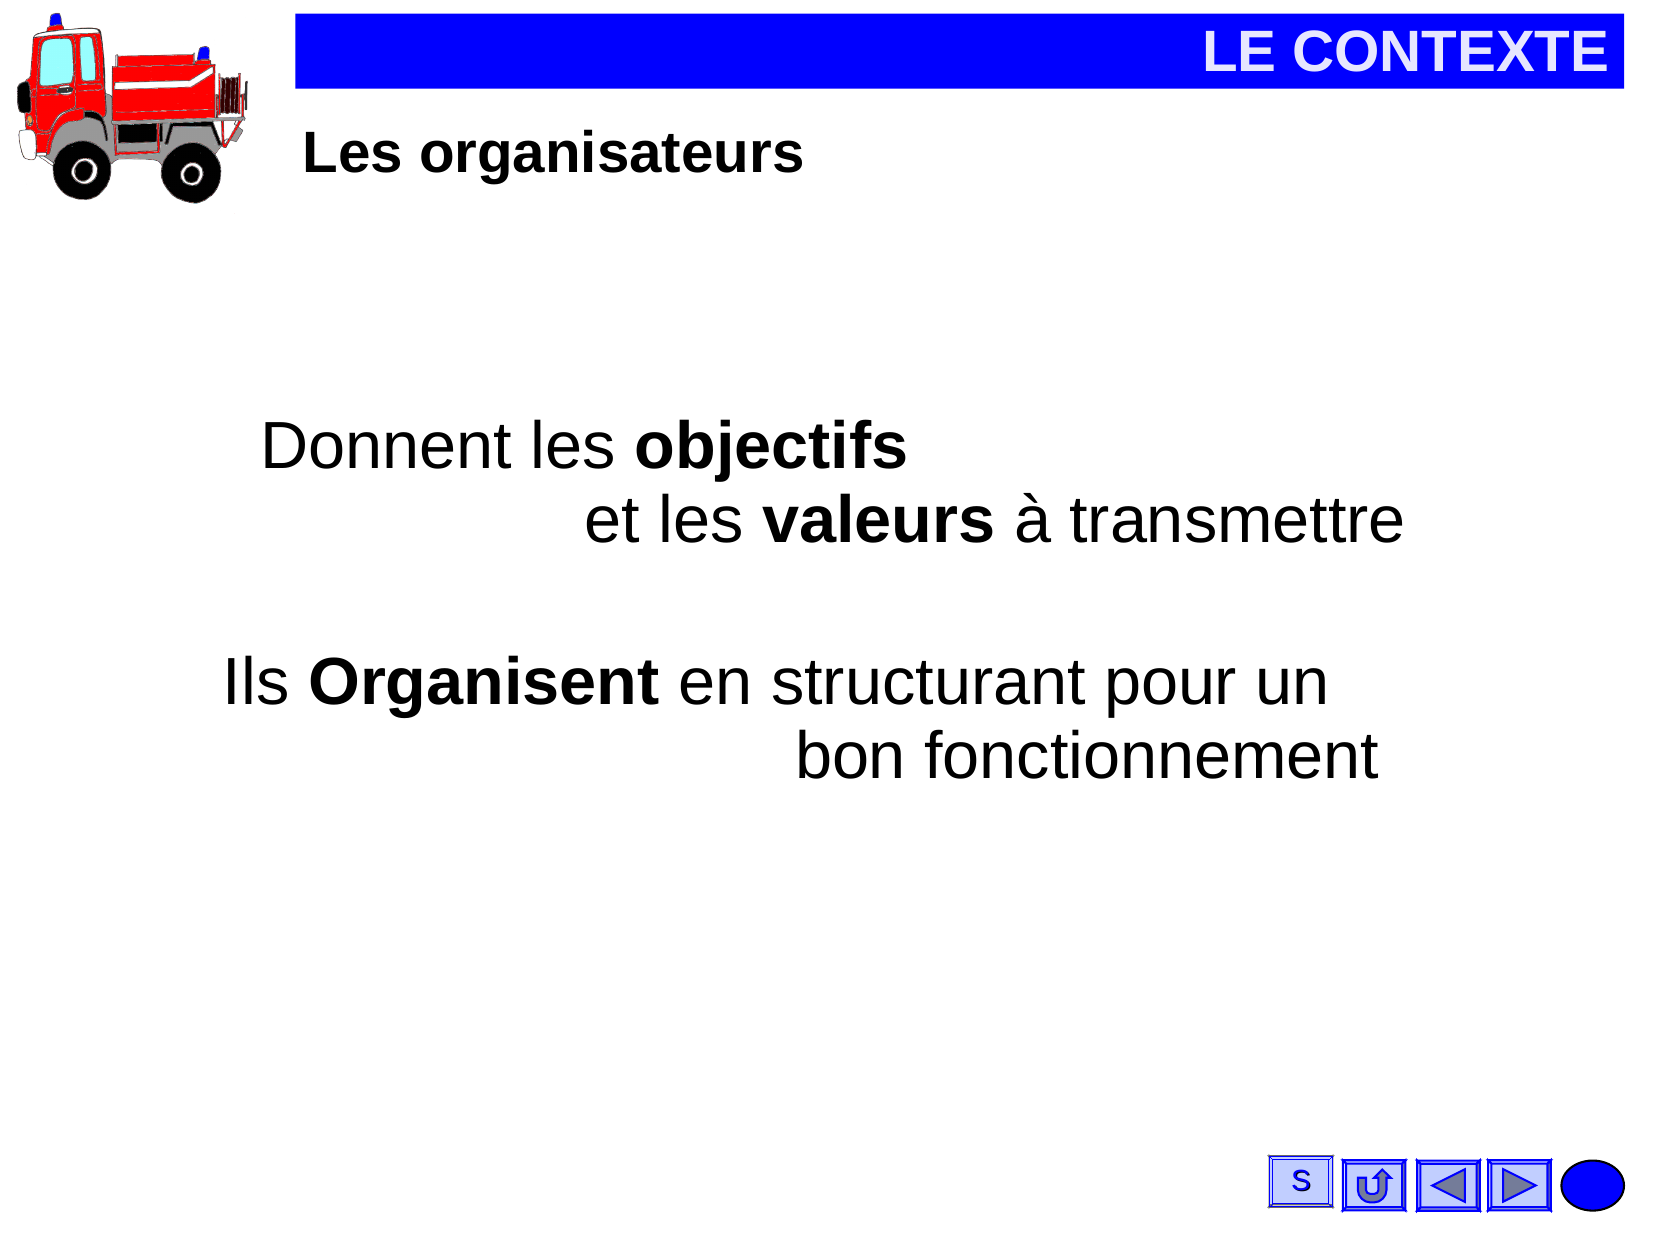

LE CONTEXTE
Les organisateurs
# Donnent les objectifs
et les valeurs à transmettre
 Ils Organisent en structurant pour un 									bon fonctionnement